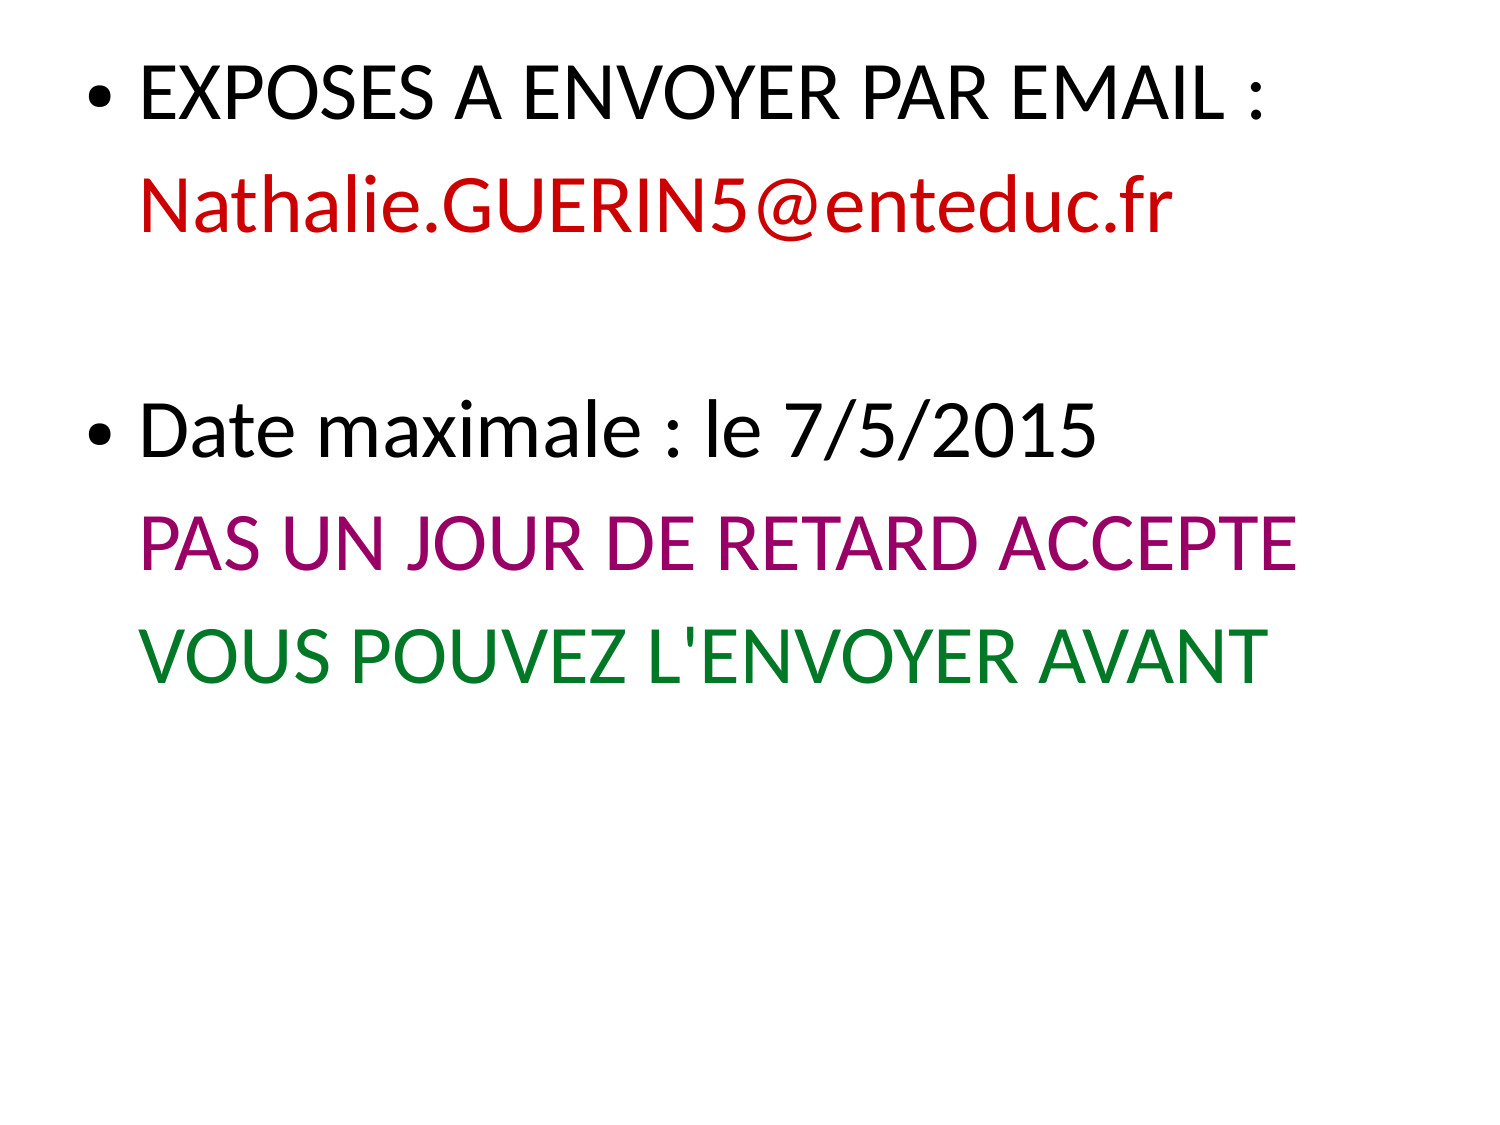

# EXPOSES A ENVOYER PAR EMAIL :
Nathalie.GUERIN5@enteduc.fr
Date maximale : le 7/5/2015
PAS UN JOUR DE RETARD ACCEPTE
VOUS POUVEZ L'ENVOYER AVANT